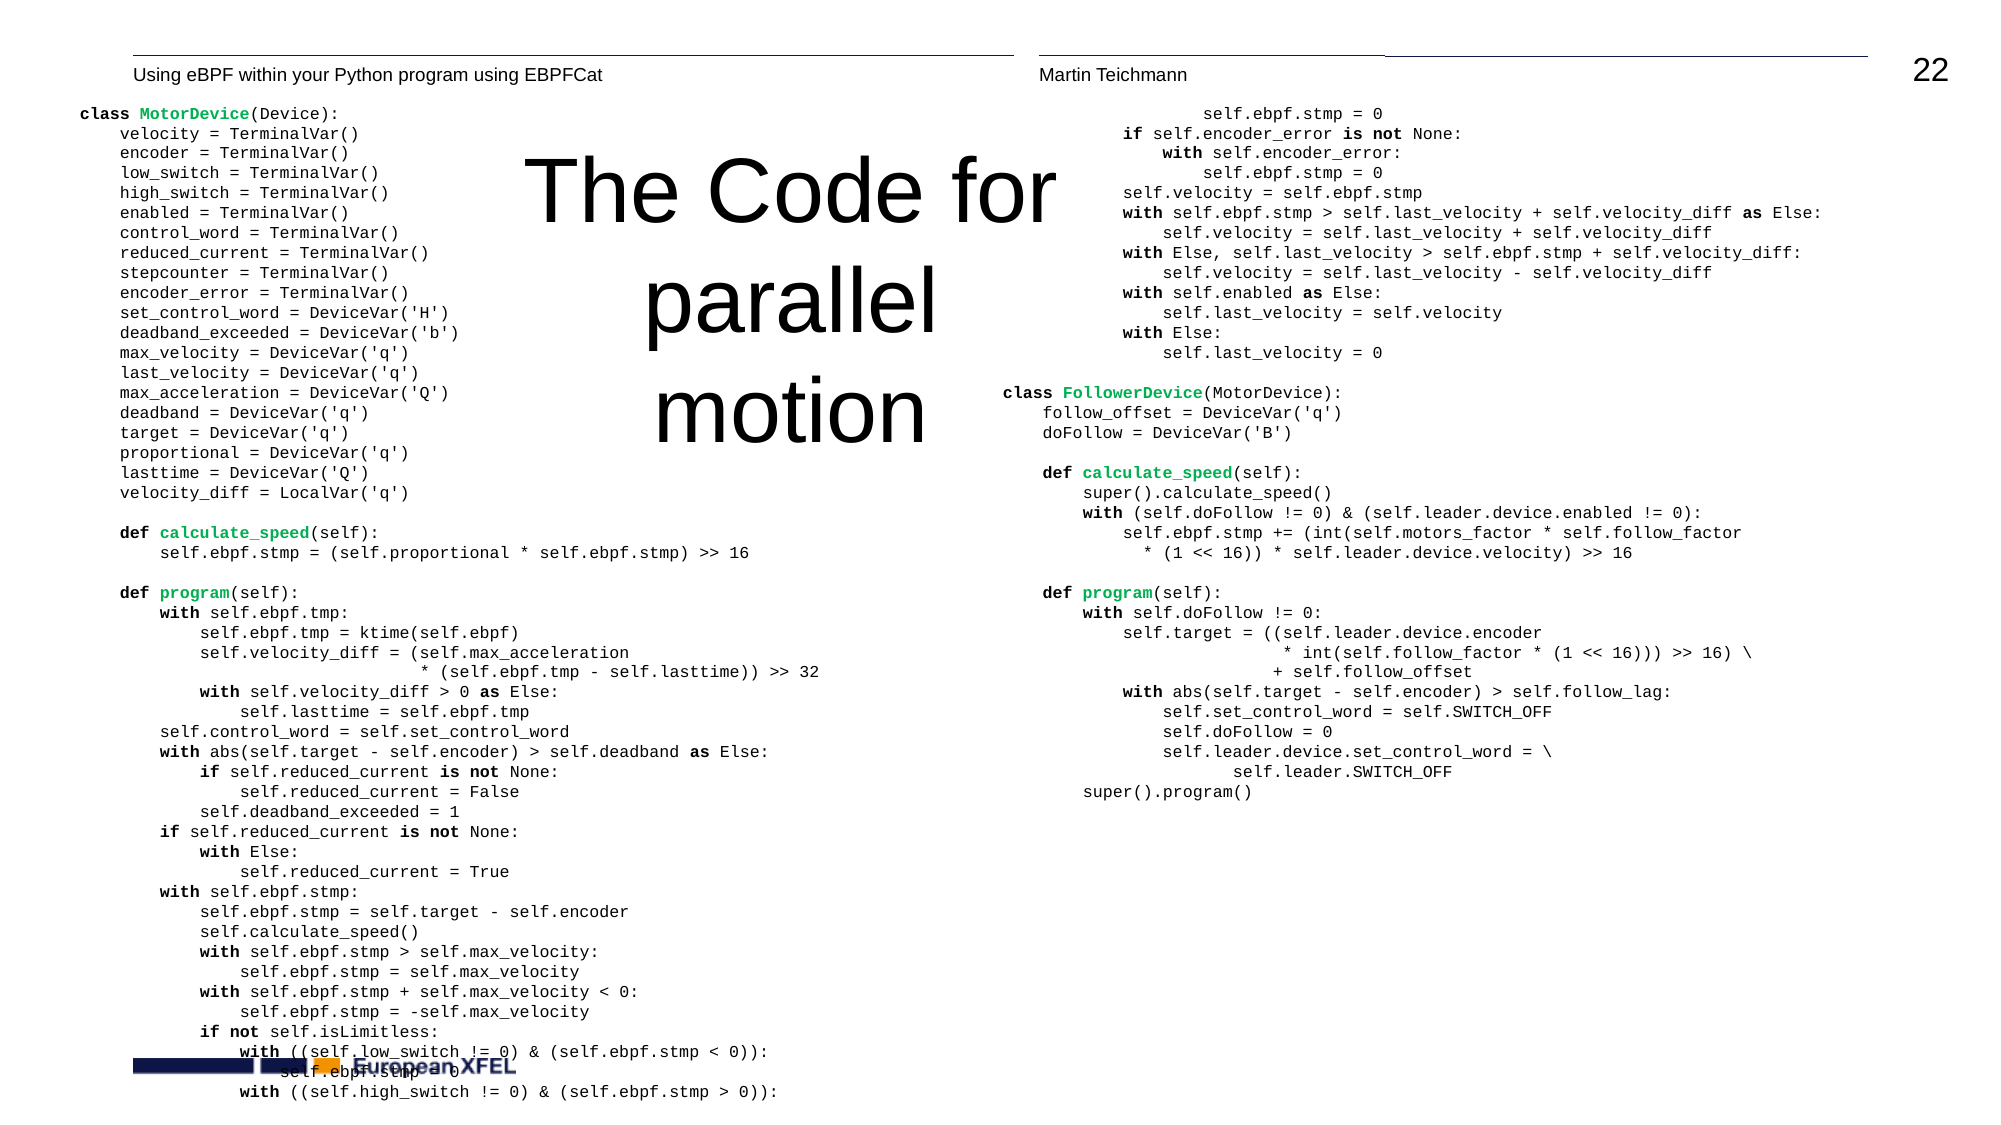

class MotorDevice(Device):
 velocity = TerminalVar()
 encoder = TerminalVar()
 low_switch = TerminalVar()
 high_switch = TerminalVar()
 enabled = TerminalVar()
 control_word = TerminalVar()
 reduced_current = TerminalVar()
 stepcounter = TerminalVar()
 encoder_error = TerminalVar()
 set_control_word = DeviceVar('H')
 deadband_exceeded = DeviceVar('b')
 max_velocity = DeviceVar('q')
 last_velocity = DeviceVar('q')
 max_acceleration = DeviceVar('Q')
 deadband = DeviceVar('q')
 target = DeviceVar('q')
 proportional = DeviceVar('q')
 lasttime = DeviceVar('Q')
 velocity_diff = LocalVar('q')
 def calculate_speed(self):
 self.ebpf.stmp = (self.proportional * self.ebpf.stmp) >> 16
 def program(self):
 with self.ebpf.tmp:
 self.ebpf.tmp = ktime(self.ebpf)
 self.velocity_diff = (self.max_acceleration
 * (self.ebpf.tmp - self.lasttime)) >> 32
 with self.velocity_diff > 0 as Else:
 self.lasttime = self.ebpf.tmp
 self.control_word = self.set_control_word
 with abs(self.target - self.encoder) > self.deadband as Else:
 if self.reduced_current is not None:
 self.reduced_current = False
 self.deadband_exceeded = 1
 if self.reduced_current is not None:
 with Else:
 self.reduced_current = True
 with self.ebpf.stmp:
 self.ebpf.stmp = self.target - self.encoder
 self.calculate_speed()
 with self.ebpf.stmp > self.max_velocity:
 self.ebpf.stmp = self.max_velocity
 with self.ebpf.stmp + self.max_velocity < 0:
 self.ebpf.stmp = -self.max_velocity
 if not self.isLimitless:
 with ((self.low_switch != 0) & (self.ebpf.stmp < 0)):
 self.ebpf.stmp = 0
 with ((self.high_switch != 0) & (self.ebpf.stmp > 0)):
 self.ebpf.stmp = 0
 if self.encoder_error is not None:
 with self.encoder_error:
 self.ebpf.stmp = 0
 self.velocity = self.ebpf.stmp
 with self.ebpf.stmp > self.last_velocity + self.velocity_diff as Else:
 self.velocity = self.last_velocity + self.velocity_diff
 with Else, self.last_velocity > self.ebpf.stmp + self.velocity_diff:
 self.velocity = self.last_velocity - self.velocity_diff
 with self.enabled as Else:
 self.last_velocity = self.velocity
 with Else:
 self.last_velocity = 0
class FollowerDevice(MotorDevice):
 follow_offset = DeviceVar('q')
 doFollow = DeviceVar('B')
 def calculate_speed(self):
 super().calculate_speed()
 with (self.doFollow != 0) & (self.leader.device.enabled != 0):
 self.ebpf.stmp += (int(self.motors_factor * self.follow_factor
 * (1 << 16)) * self.leader.device.velocity) >> 16
 def program(self):
 with self.doFollow != 0:
 self.target = ((self.leader.device.encoder
 * int(self.follow_factor * (1 << 16))) >> 16) \
 + self.follow_offset
 with abs(self.target - self.encoder) > self.follow_lag:
 self.set_control_word = self.SWITCH_OFF
 self.doFollow = 0
 self.leader.device.set_control_word = \
 self.leader.SWITCH_OFF
 super().program()
The Code for parallel motion